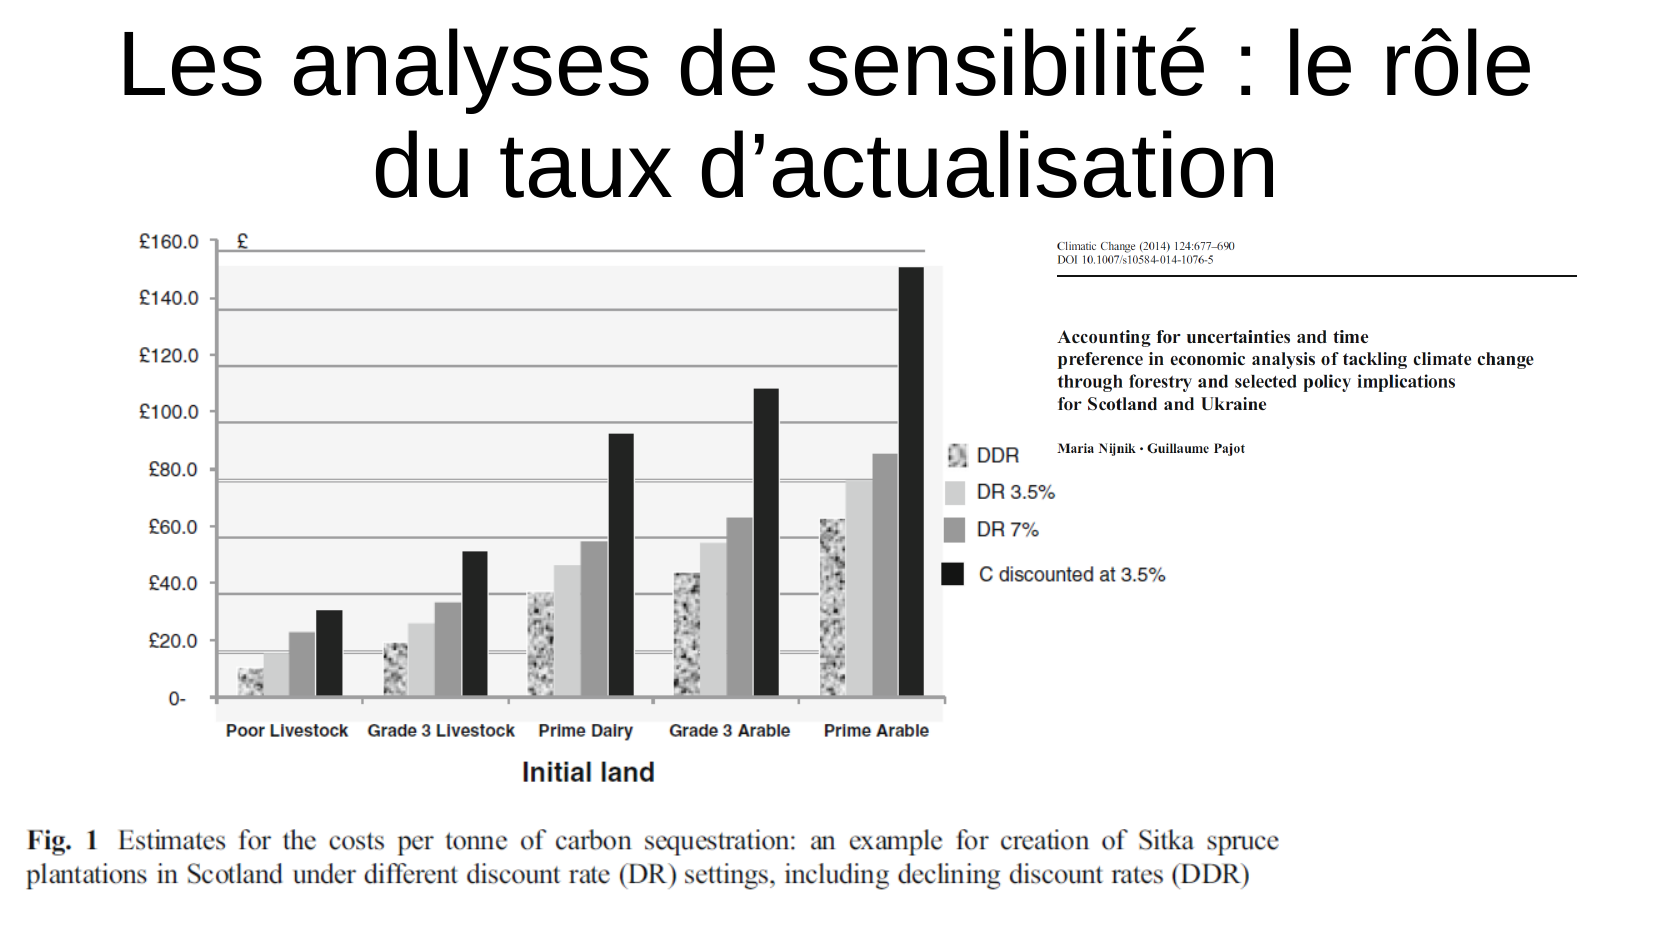

# Les analyses de sensibilité : le rôle du taux d’actualisation